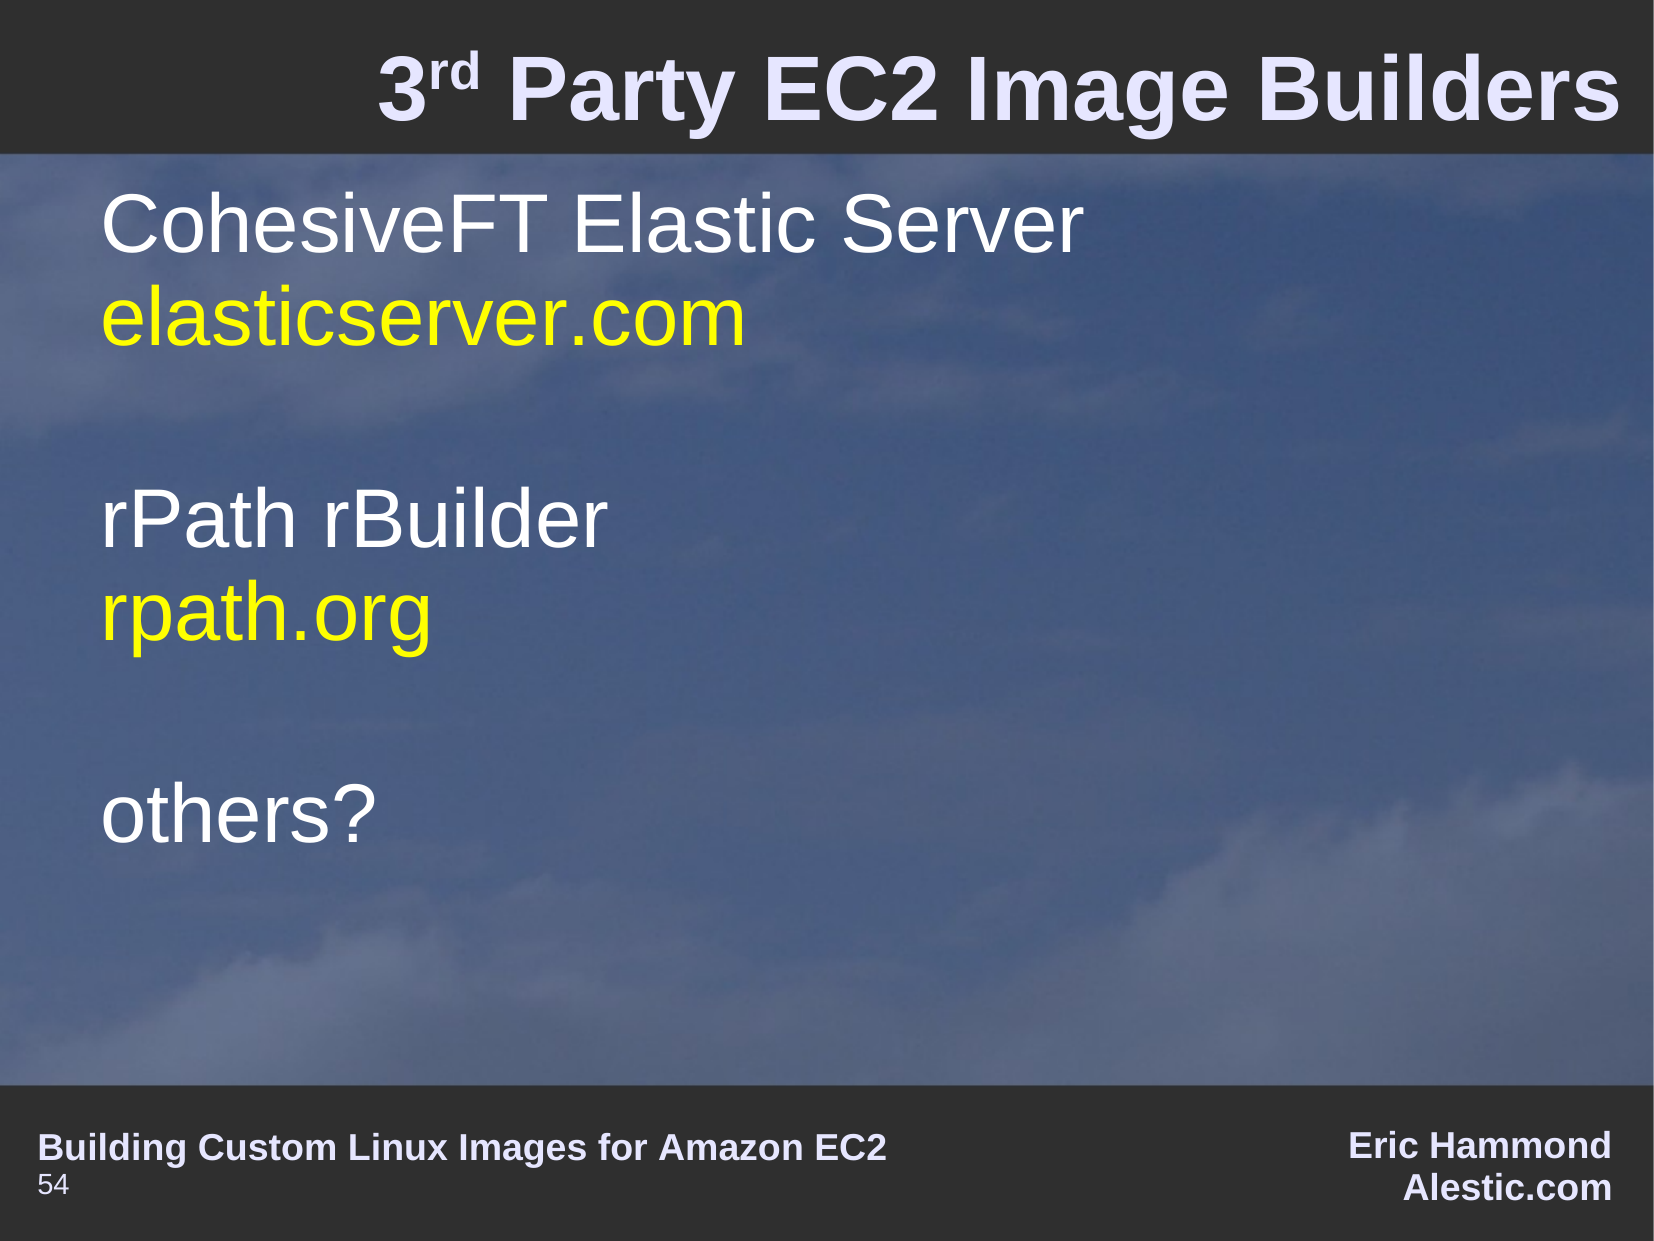

# 3rd Party EC2 Image Builders
CohesiveFT Elastic Server
elasticserver.com
rPath rBuilder
rpath.org
others?
54
Eric Hammond
Alestic.com